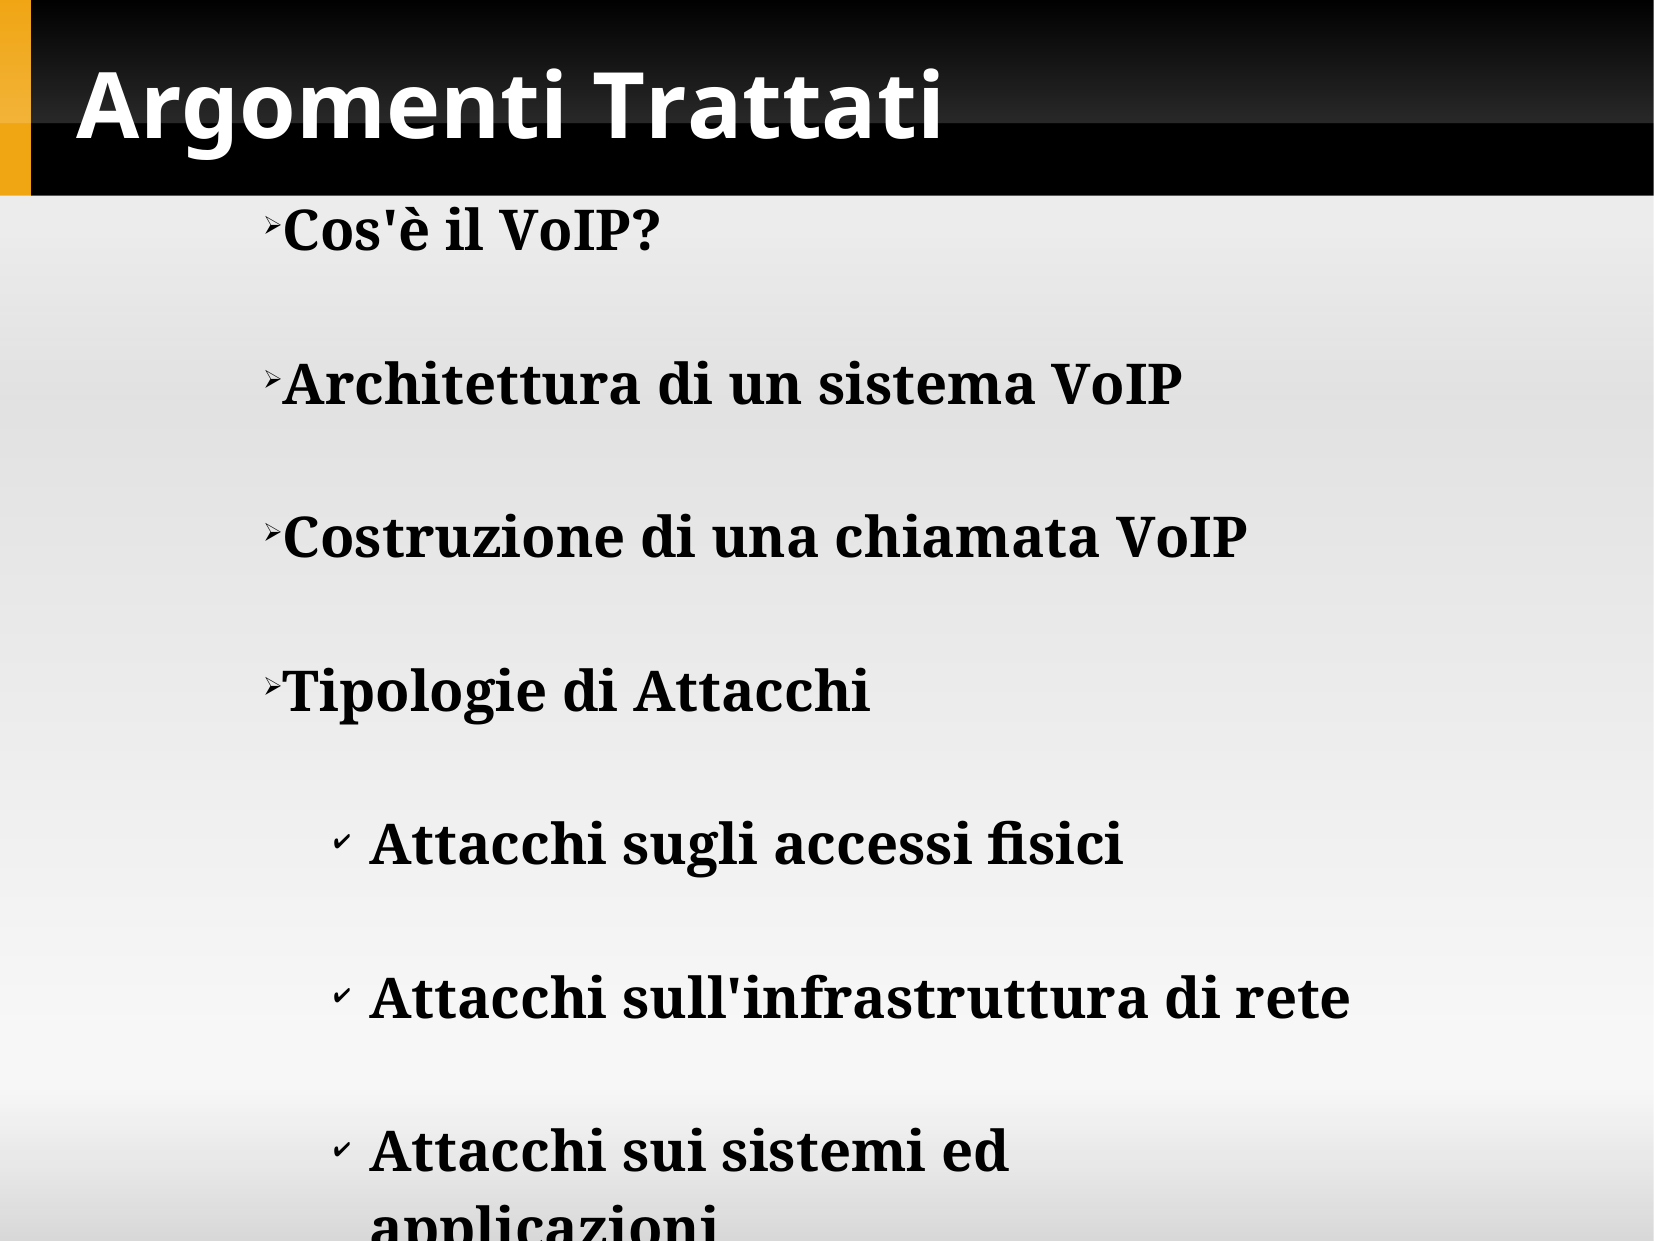

# Argomenti Trattati
Cos'è il VoIP?
Architettura di un sistema VoIP
Costruzione di una chiamata VoIP
Tipologie di Attacchi
Attacchi sugli accessi fisici
Attacchi sull'infrastruttura di rete
Attacchi sui sistemi ed applicazioni
Conclusioni